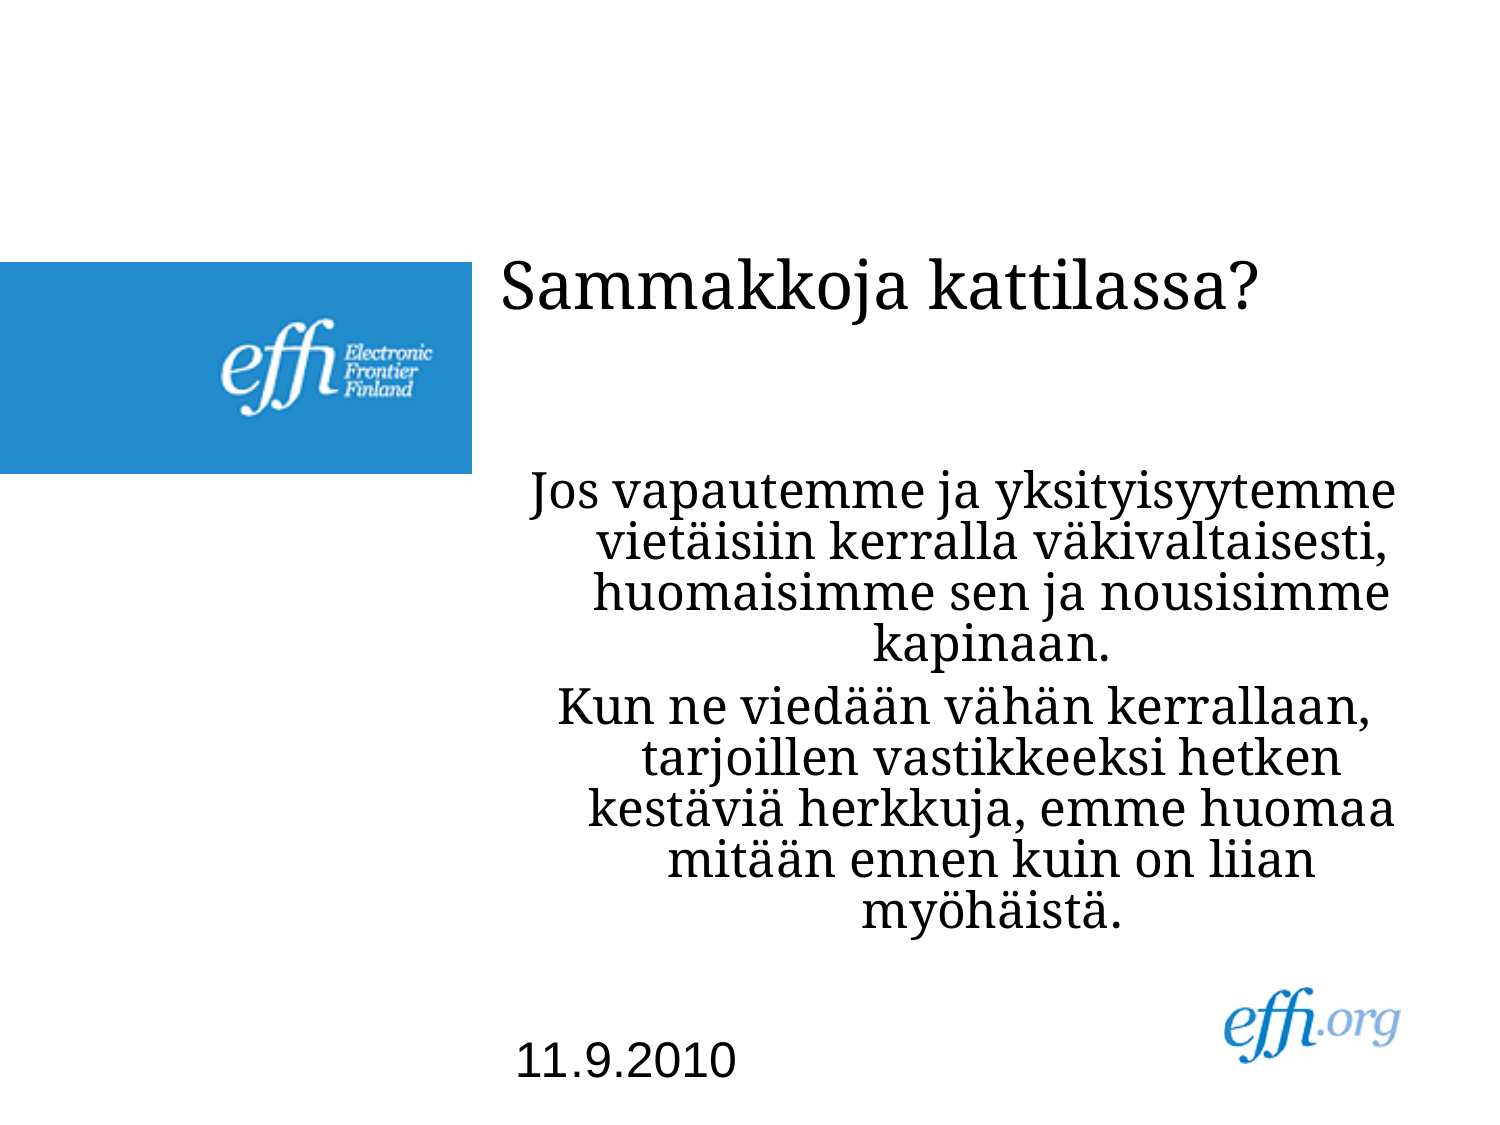

# Sammakkoja kattilassa?
Jos vapautemme ja yksityisyytemme vietäisiin kerralla väkivaltaisesti, huomaisimme sen ja nousisimme kapinaan.
Kun ne viedään vähän kerrallaan, tarjoillen vastikkeeksi hetken kestäviä herkkuja, emme huomaa mitään ennen kuin on liian myöhäistä.